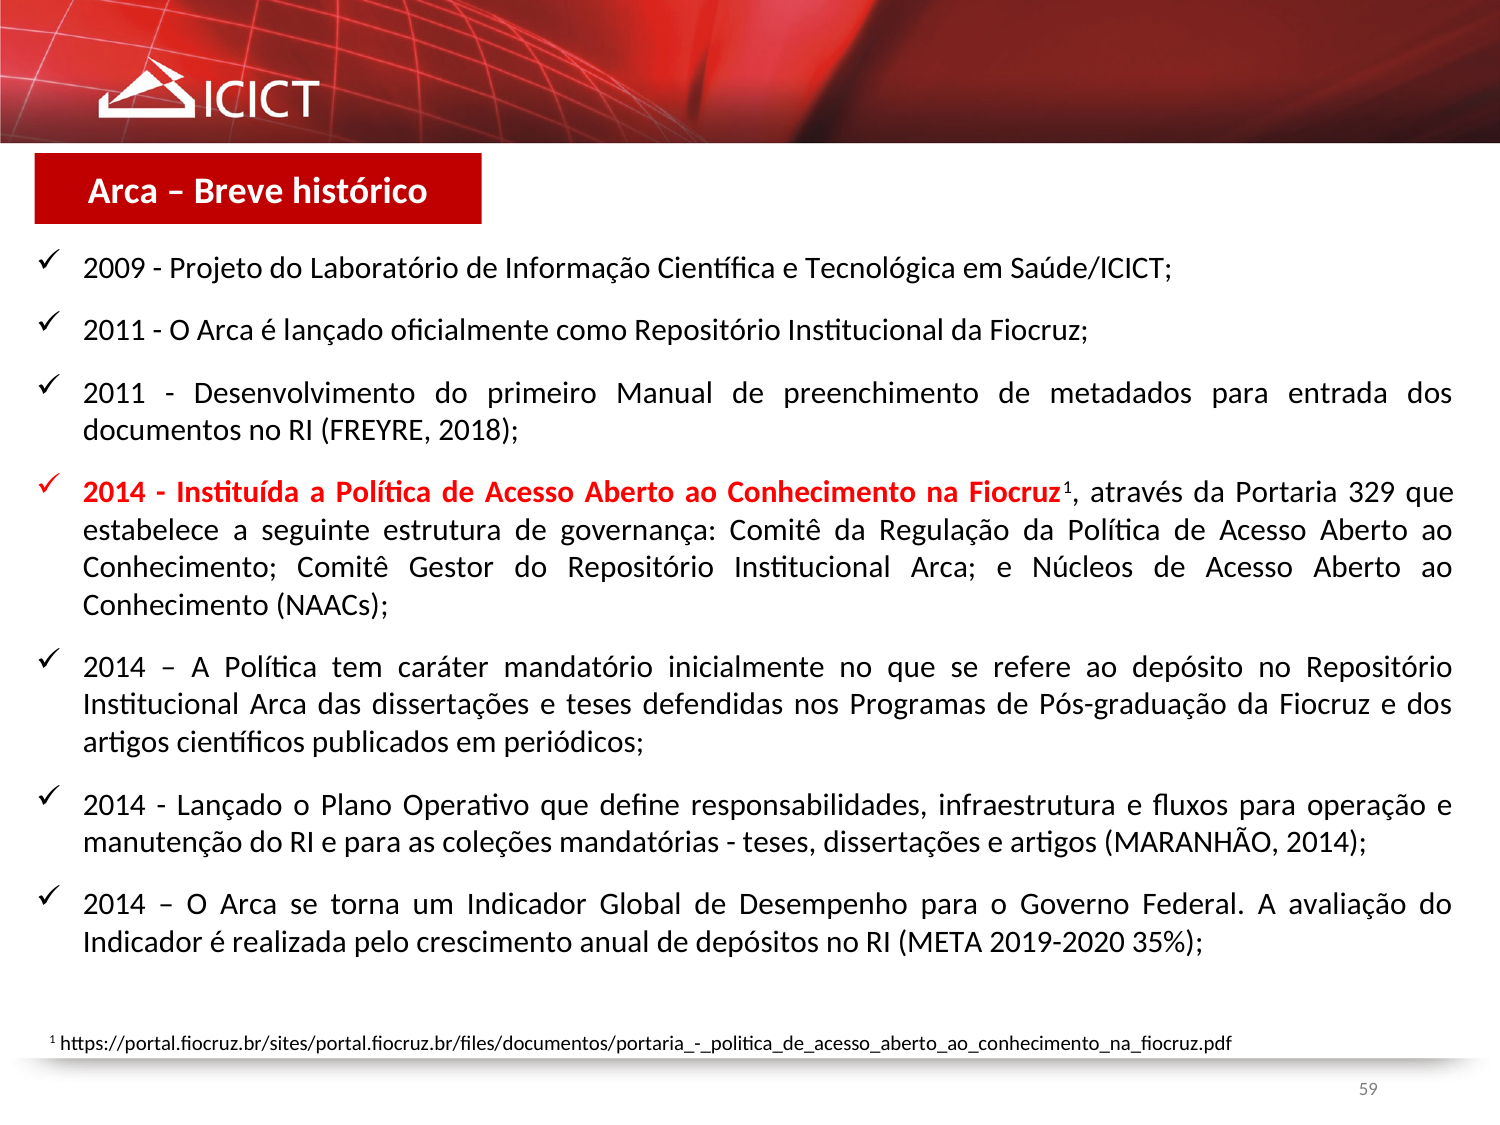

Arca – Breve histórico
2009 - Projeto do Laboratório de Informação Científica e Tecnológica em Saúde/ICICT;
2011 - O Arca é lançado oficialmente como Repositório Institucional da Fiocruz;
2011 - Desenvolvimento do primeiro Manual de preenchimento de metadados para entrada dos documentos no RI (FREYRE, 2018);
2014 - Instituída a Política de Acesso Aberto ao Conhecimento na Fiocruz1, através da Portaria 329 que estabelece a seguinte estrutura de governança: Comitê da Regulação da Política de Acesso Aberto ao Conhecimento; Comitê Gestor do Repositório Institucional Arca; e Núcleos de Acesso Aberto ao Conhecimento (NAACs);
2014 – A Política tem caráter mandatório inicialmente no que se refere ao depósito no Repositório Institucional Arca das dissertações e teses defendidas nos Programas de Pós-graduação da Fiocruz e dos artigos científicos publicados em periódicos;
2014 - Lançado o Plano Operativo que define responsabilidades, infraestrutura e fluxos para operação e manutenção do RI e para as coleções mandatórias - teses, dissertações e artigos (MARANHÃO, 2014);
2014 – O Arca se torna um Indicador Global de Desempenho para o Governo Federal. A avaliação do Indicador é realizada pelo crescimento anual de depósitos no RI (META 2019-2020 35%);
1 https://portal.fiocruz.br/sites/portal.fiocruz.br/files/documentos/portaria_-_politica_de_acesso_aberto_ao_conhecimento_na_fiocruz.pdf